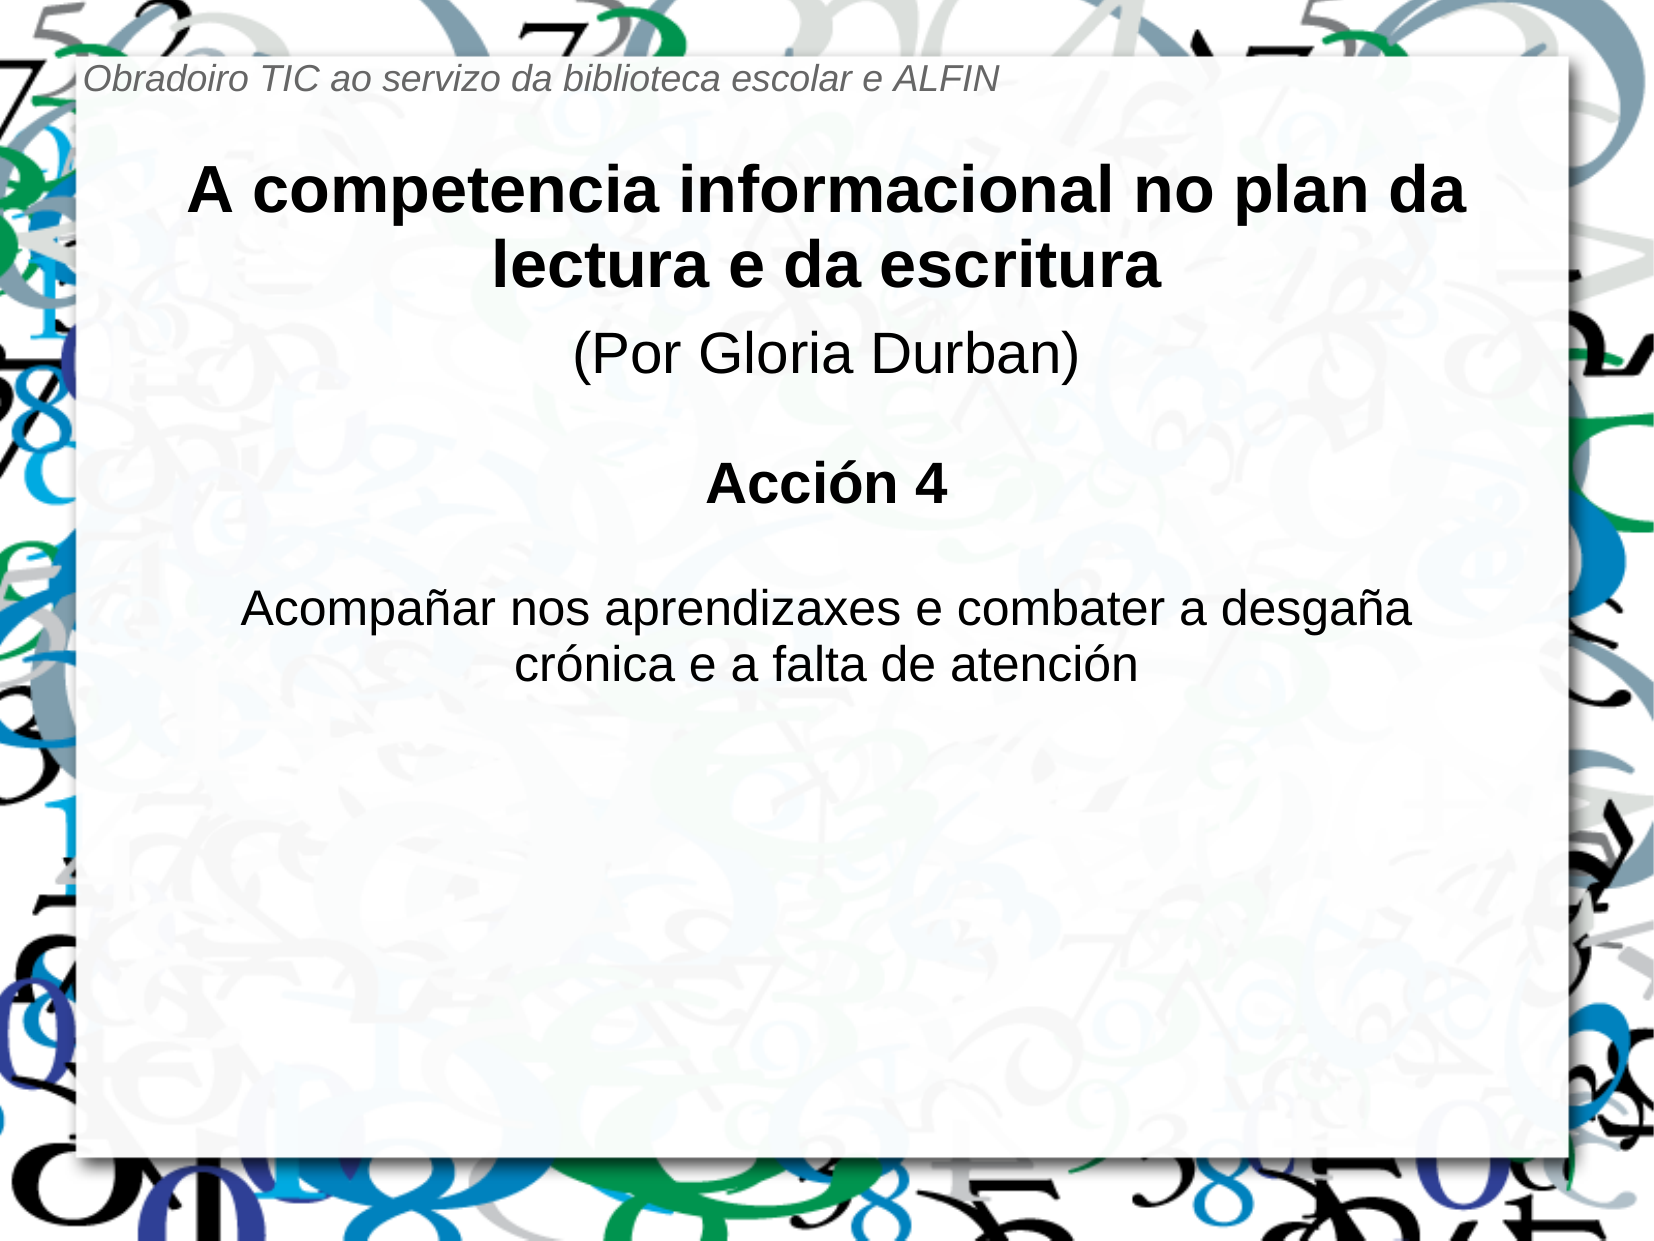

Obradoiro TIC ao servizo da biblioteca escolar e ALFIN
A competencia informacional no plan da lectura e da escritura
(Por Gloria Durban)
Acción 4
Acompañar nos aprendizaxes e combater a desgaña crónica e a falta de atención